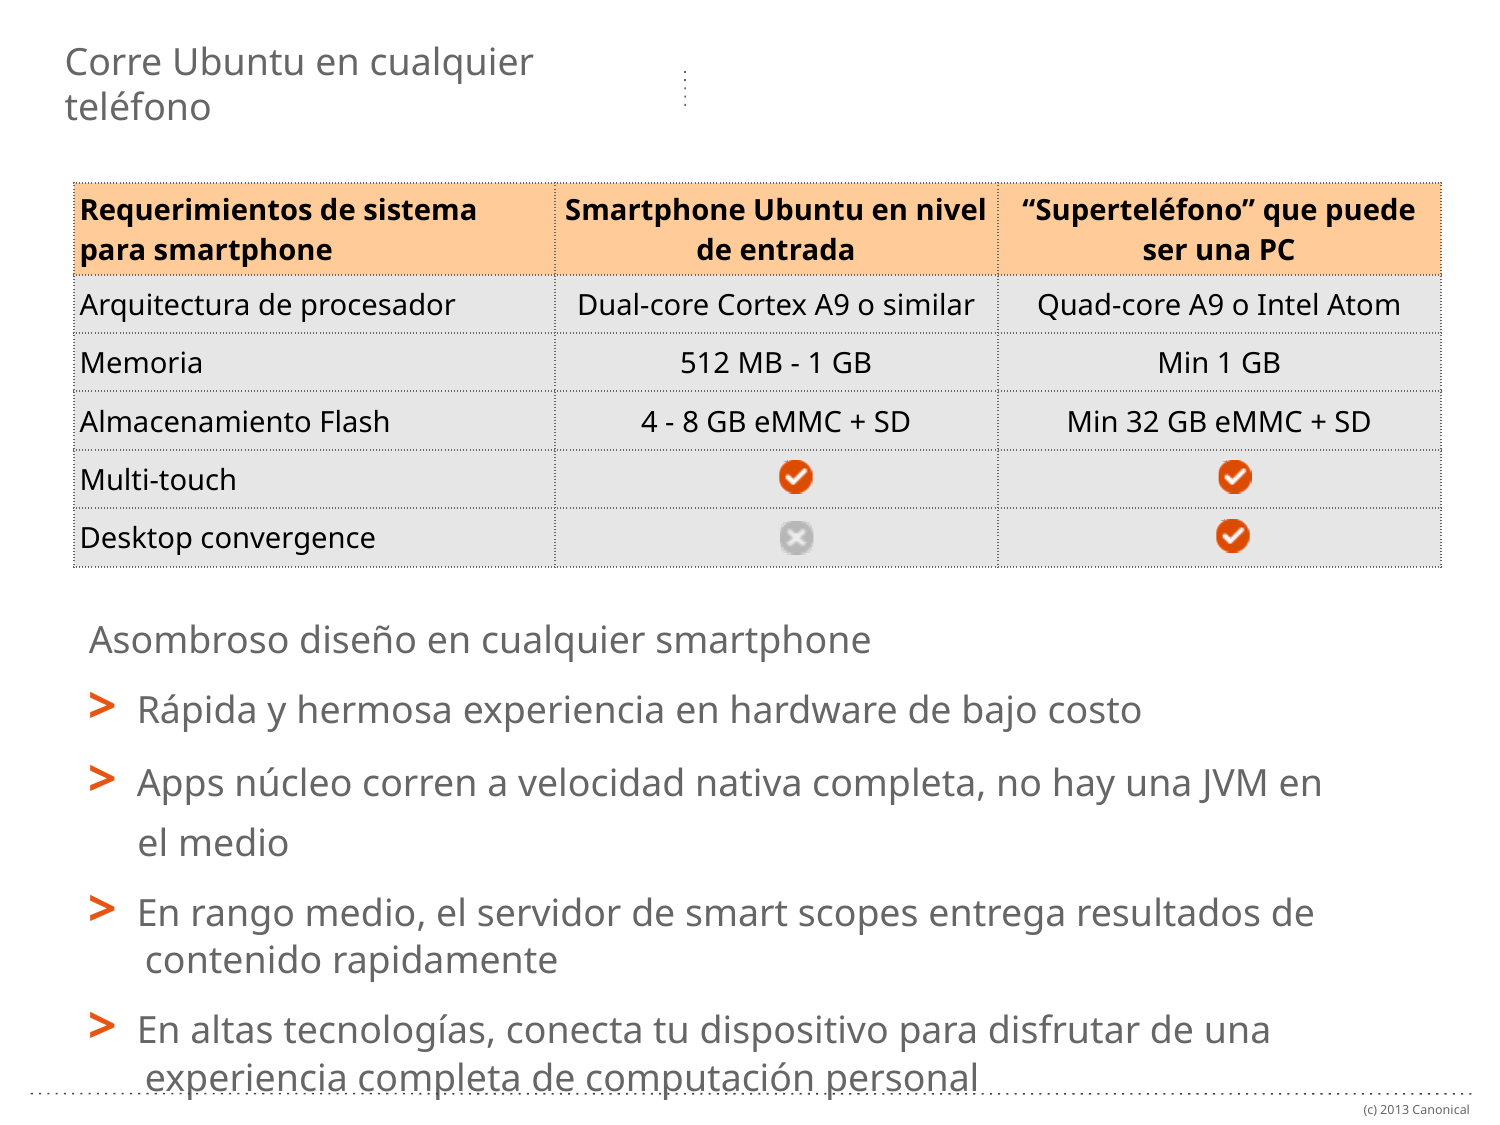

Corre Ubuntu en cualquier teléfono
| Requerimientos de sistema para smartphone | Smartphone Ubuntu en nivel de entrada | “Superteléfono” que puede ser una PC |
| --- | --- | --- |
| Arquitectura de procesador | Dual-core Cortex A9 o similar | Quad-core A9 o Intel Atom |
| Memoria | 512 MB - 1 GB | Min 1 GB |
| Almacenamiento Flash | 4 - 8 GB eMMC + SD | Min 32 GB eMMC + SD |
| Multi-touch | | |
| Desktop convergence | | |
# Asombroso diseño en cualquier smartphone
> Rápida y hermosa experiencia en hardware de bajo costo
> Apps núcleo corren a velocidad nativa completa, no hay una JVM en
 el medio
> En rango medio, el servidor de smart scopes entrega resultados de contenido rapidamente
> En altas tecnologías, conecta tu dispositivo para disfrutar de una experiencia completa de computación personal
(c) 2013 Canonical